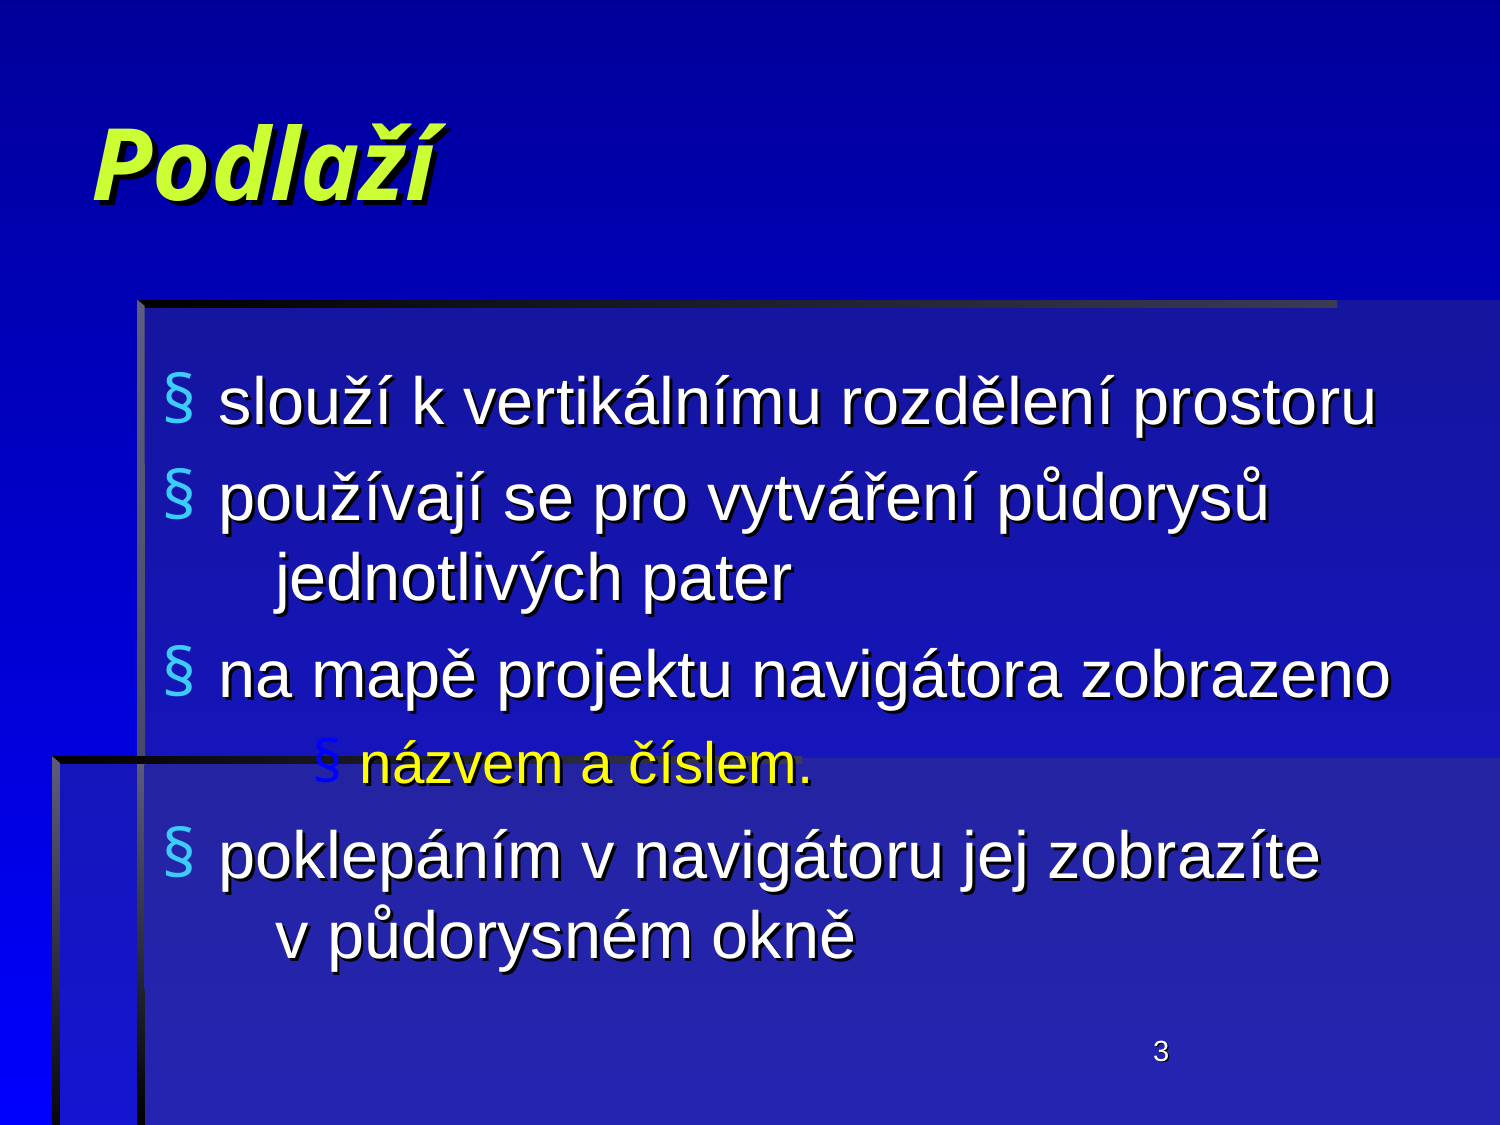

# Podlaží
slouží k vertikálnímu rozdělení prostoru
používají se pro vytváření půdorysů jednotlivých pater
na mapě projektu navigátora zobrazeno
názvem a číslem.
poklepáním v navigátoru jej zobrazíte v půdorysném okně